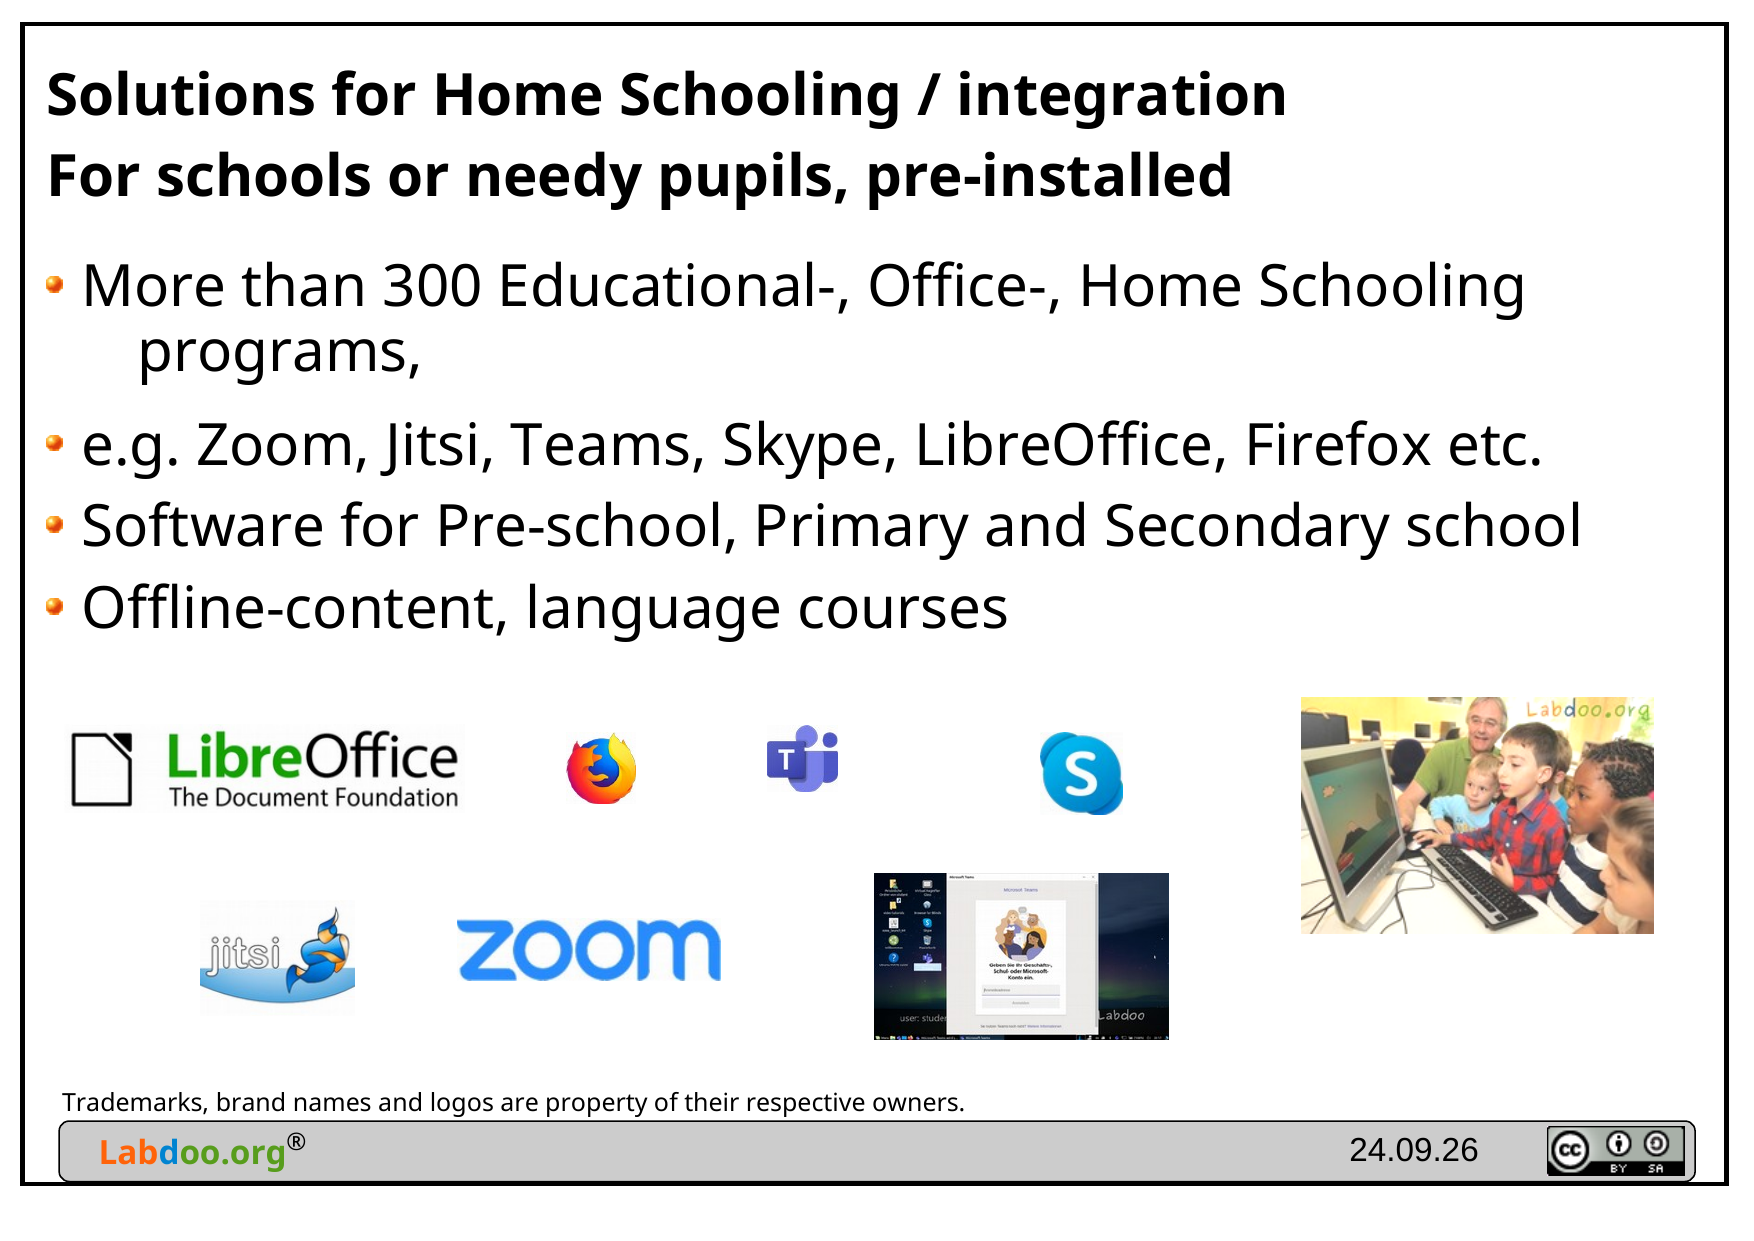

# Solutions for Home Schooling / integration
For schools or needy pupils, pre-installed
More than 300 Educational-, Office-, Home Schooling programs,
e.g. Zoom, Jitsi, Teams, Skype, LibreOffice, Firefox etc.
Software for Pre-school, Primary and Secondary school
Offline-content, language courses
Trademarks, brand names and logos are property of their respective owners.
Labdoo.org®